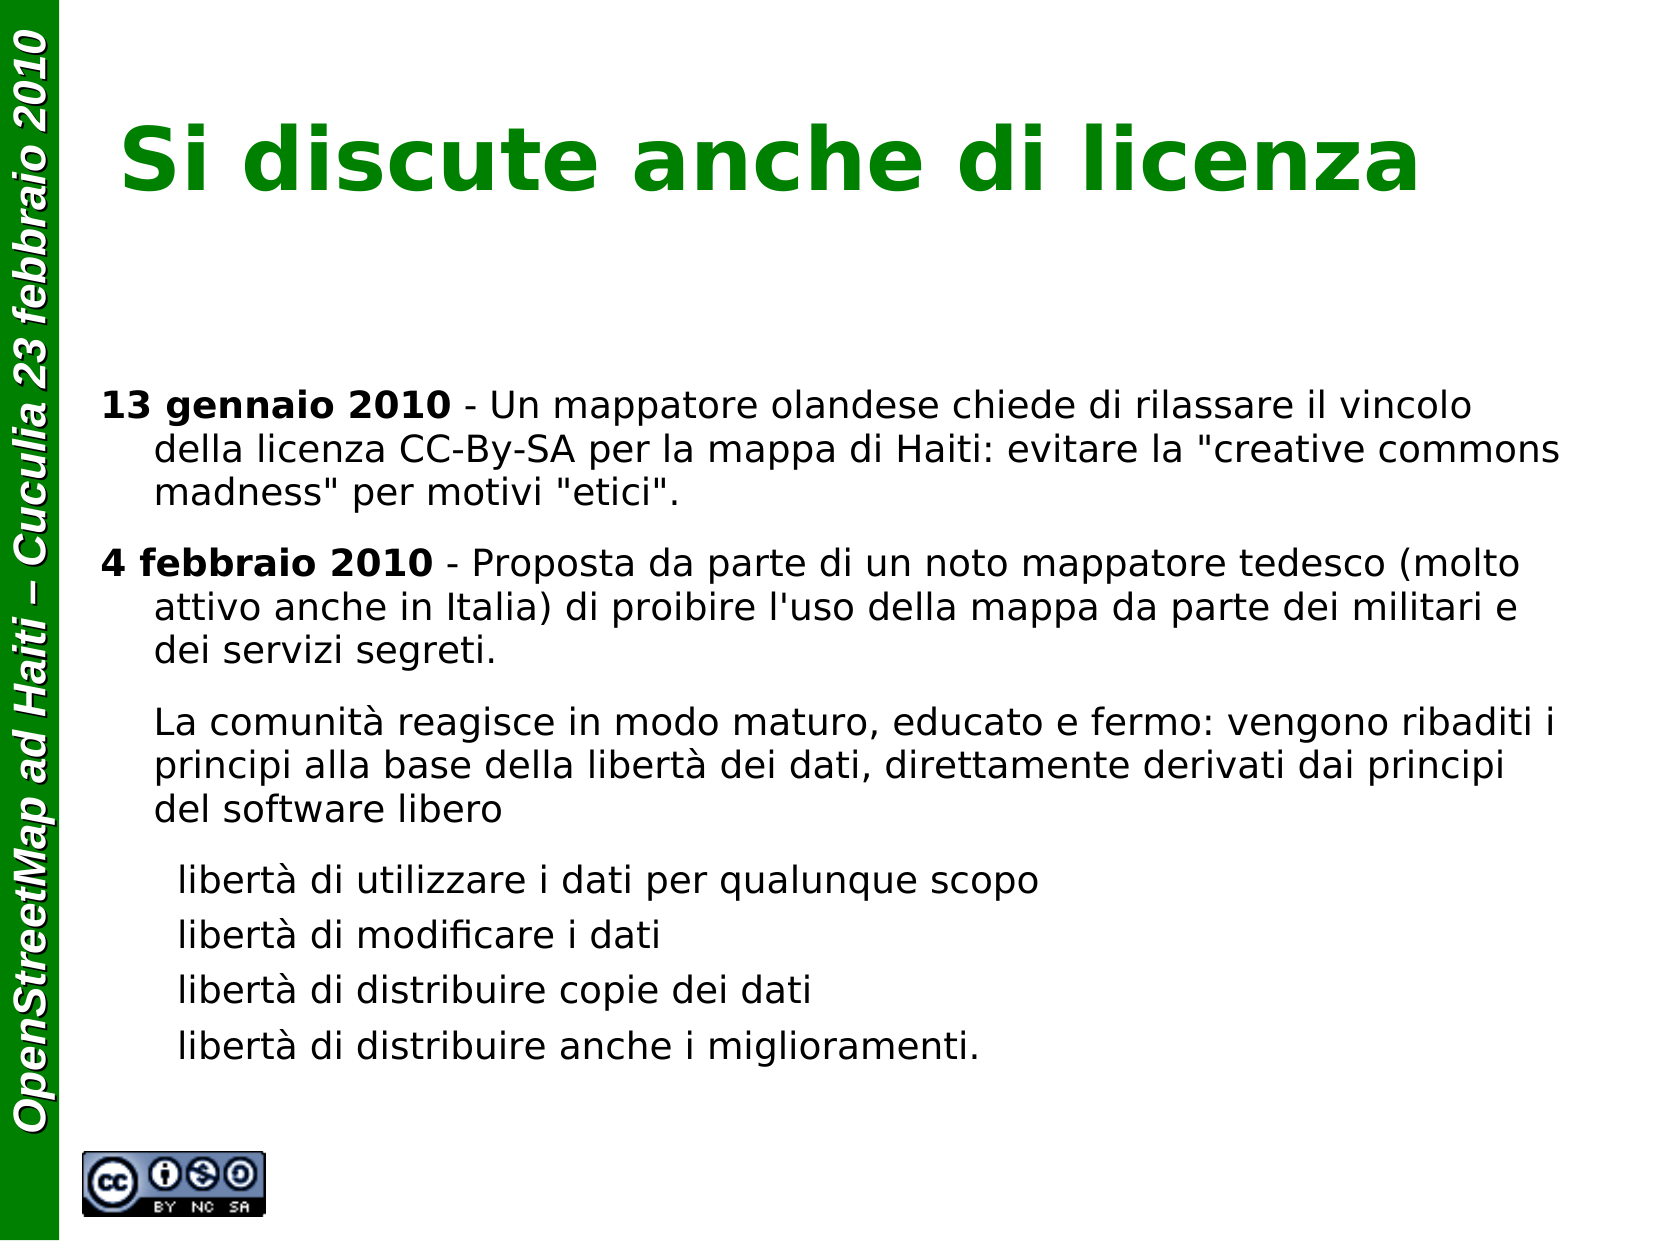

# Si discute anche di licenza
13 gennaio 2010 - Un mappatore olandese chiede di rilassare il vincolo della licenza CC-By-SA per la mappa di Haiti: evitare la "creative commons madness" per motivi "etici".
4 febbraio 2010 - Proposta da parte di un noto mappatore tedesco (molto attivo anche in Italia) di proibire l'uso della mappa da parte dei militari e dei servizi segreti.
La comunità reagisce in modo maturo, educato e fermo: vengono ribaditi i principi alla base della libertà dei dati, direttamente derivati dai principi del software libero
libertà di utilizzare i dati per qualunque scopo
libertà di modificare i dati
libertà di distribuire copie dei dati
libertà di distribuire anche i miglioramenti.